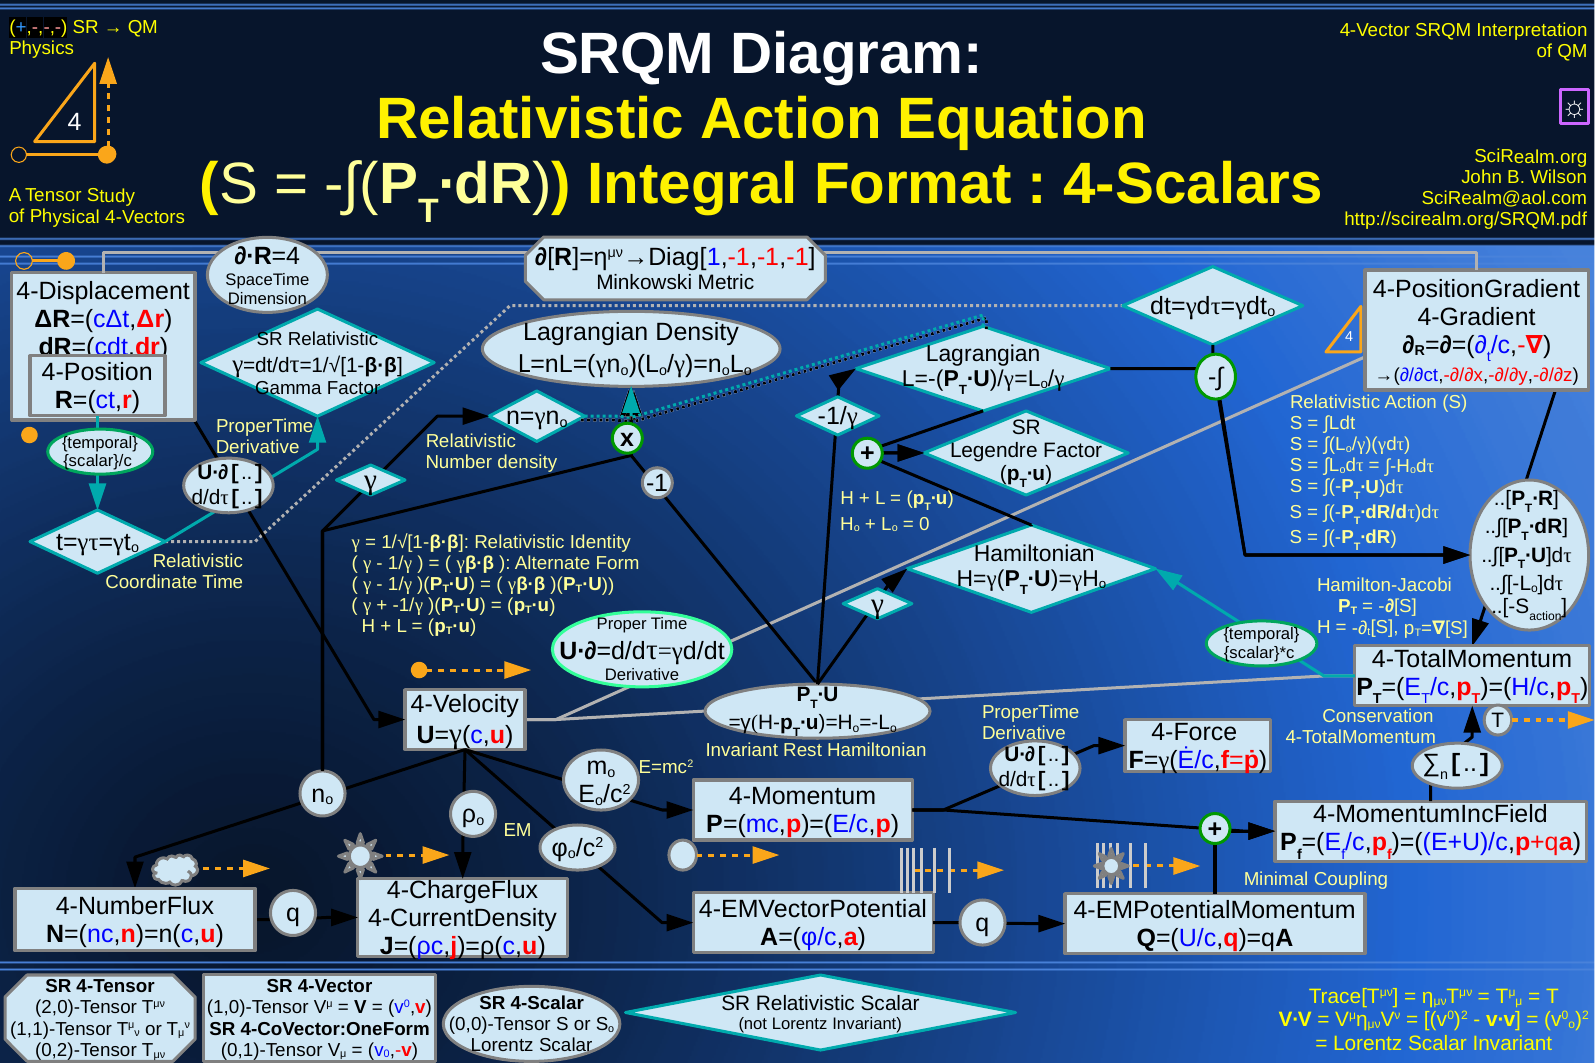

# SRQM Diagram: Relativistic Action Equation (S = -∫(PT∙dR)) Integral Format : 4-Scalars
(+,-,-,-) SR → QM
Physics
A Tensor Study
of Physical 4-Vectors
4-Vector SRQM Interpretation
of QM
SciRealm.org
John B. Wilson
SciRealm@aol.com
http://scirealm.org/SRQM.pdf
4
☼
∂[R]=ημν→Diag[1,-1,-1,-1]
Minkowski Metric
∂∙R=4
SpaceTime
Dimension
dt=γdτ=γdto
4-PositionGradient
4-Gradient
∂R=∂=(∂t/c,-∇)
→(∂/∂ct,-∂/∂x,-∂/∂y,-∂/∂z)
4-Displacement
ΔR=(cΔt,Δr)
dR=(cdt,dr)
4
SR Relativistic
γ=dt/dτ=1/√[1-β·β]
Gamma Factor
Lagrangian Density
 L=nL=(γno)(Lo/γ)=noLo
Lagrangian
L=-(PT∙U)/γ=Lo/γ
-∫
4-Position
R=(ct,r)
Relativistic Action (S)
S = ∫Ldt
S = ∫(Lo/γ)(γdτ)
S = ∫Lodτ = ∫-Hodτ
S = ∫(-PT∙U)dτ
S = ∫(-PT∙dR/dτ)dτ
S = ∫(-PT∙dR)
n=γno
-1/γ
ProperTime
Derivative
SR
Legendre Factor
(pT∙u)
Relativistic
Number density
x
{temporal}
{scalar}/c
+
 U∙∂[..]
d/dτ[..]
γ
-1
..[PT∙R]
..∫[PT∙dR]
..∫[PT∙U]dτ
..∫[-Lo]dτ
..[-Saction]
H + L = (pT∙u)
Ho + Lo = 0
t=γτ=γto
γ = 1/√[1-β·β]: Relativistic Identity
( γ - 1/γ ) = ( γβ·β ): Alternate Form
( γ - 1/γ )(PT·U) = ( γβ·β )(PT·U))
( γ + -1/γ )(PT·U) = (pT·u)
 H + L = (pT·u)
 Hamiltonian
H=γ(PT∙U)=γHo
Relativistic
Coordinate Time
Hamilton-Jacobi
 PT = -∂[S]
H = -∂t[S], pT=∇[S]
γ
Proper Time
U∙∂=d/dτ=γd/dt
Derivative
{temporal}
{scalar}*c
4-TotalMomentum
PT=(ET/c,pT)=(H/c,pT)
PT∙U
=γ(H-pT∙u)=Ho=-Lo
4-Velocity
U=γ(c,u)
ProperTime
Derivative
 Conservation
4-TotalMomentum
T
4-Force
F=γ(Ė/c,f=ṗ)
Invariant Rest Hamiltonian
 U∙∂[..]
d/dτ[..]
∑n[..]
E=mc2
mo
 Eo/c2
no
4-Momentum
P=(mc,p)=(E/c,p)
ρo
4-MomentumIncField
Pf=(Ef/c,pf)=((E+U)/c,p+qa)
EM
+
φo/c2
Minimal Coupling
4-ChargeFlux
4-CurrentDensity
J=(ρc,j)=ρ(c,u)
4-NumberFlux
N=(nc,n)=n(c,u)
q
4-EMVectorPotential
A=(φ/c,a)
4-EMPotentialMomentum
Q=(U/c,q)=qA
q
SR 4-Tensor
(2,0)-Tensor Tμν
(1,1)-Tensor Tμν or Tμν
(0,2)-Tensor Tμν
SR 4-Vector
(1,0)-Tensor Vμ = V = (v0,v)
SR 4-CoVector:OneForm
(0,1)-Tensor Vμ = (v0,-v)
SR Relativistic Scalar
(not Lorentz Invariant)
Trace[Tμν] = ημνTμν = Tμμ = T
V∙V = VμημνVν = [(v0)2 - v∙v] = (v0o)2
= Lorentz Scalar Invariant
SR 4-Scalar
(0,0)-Tensor S or So
Lorentz Scalar